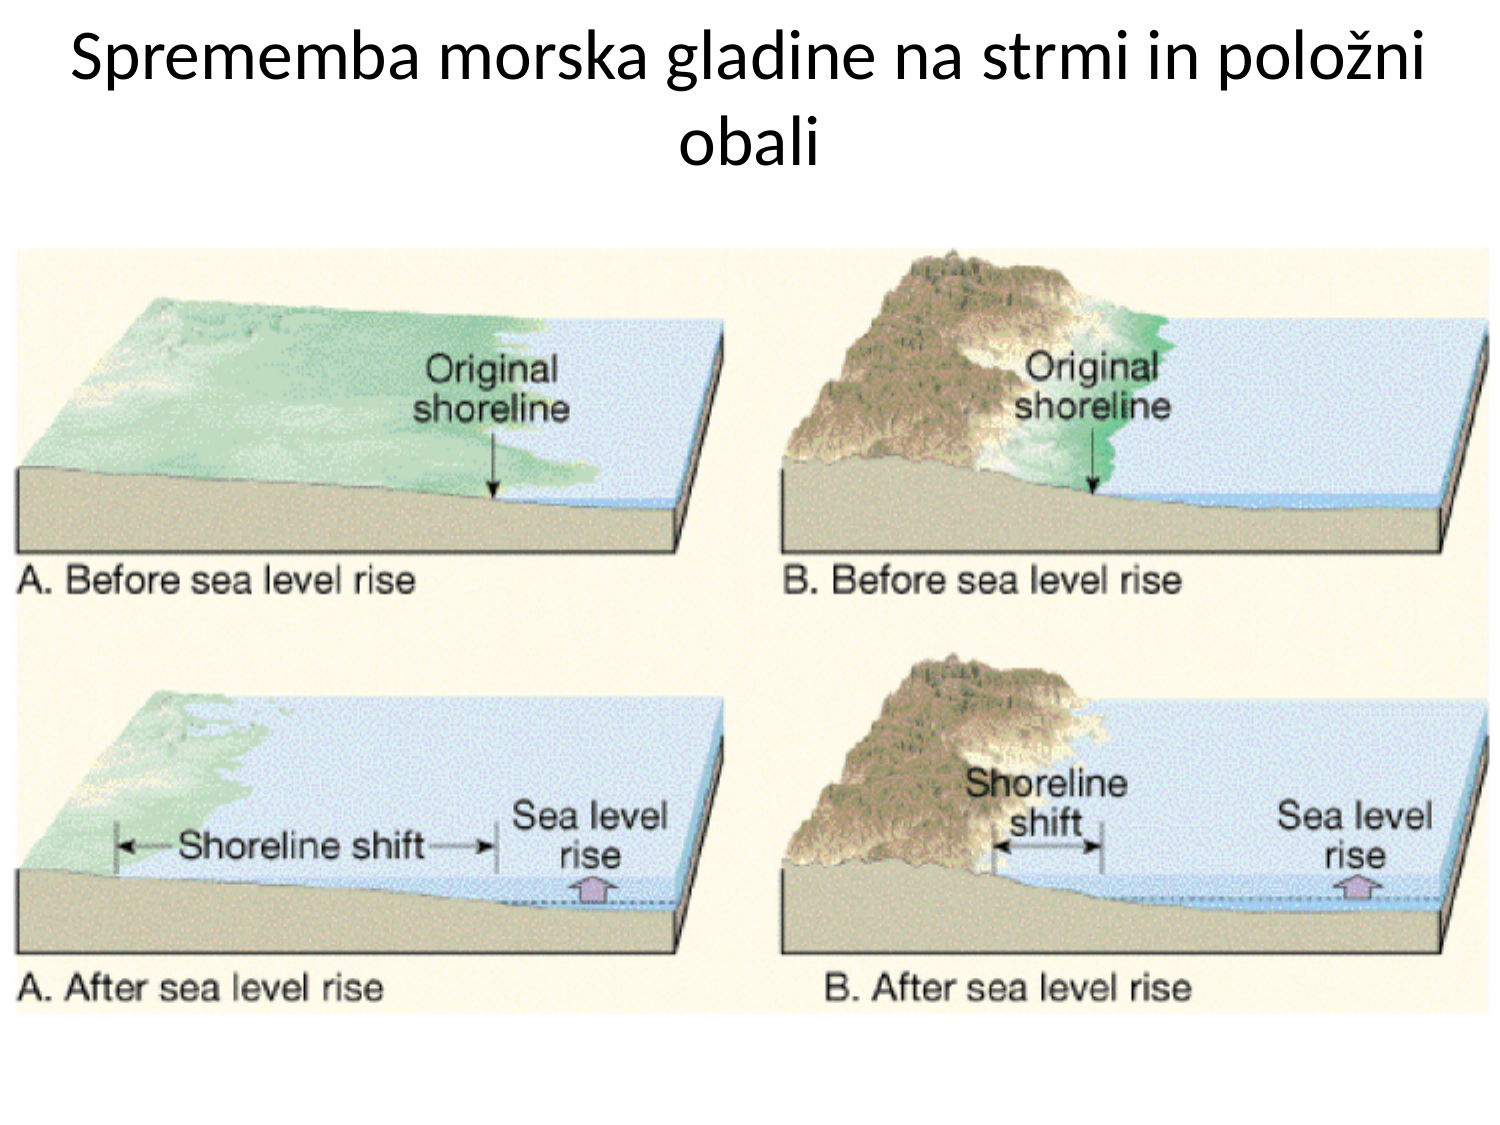

# Sprememba morska gladine na strmi in položni obali